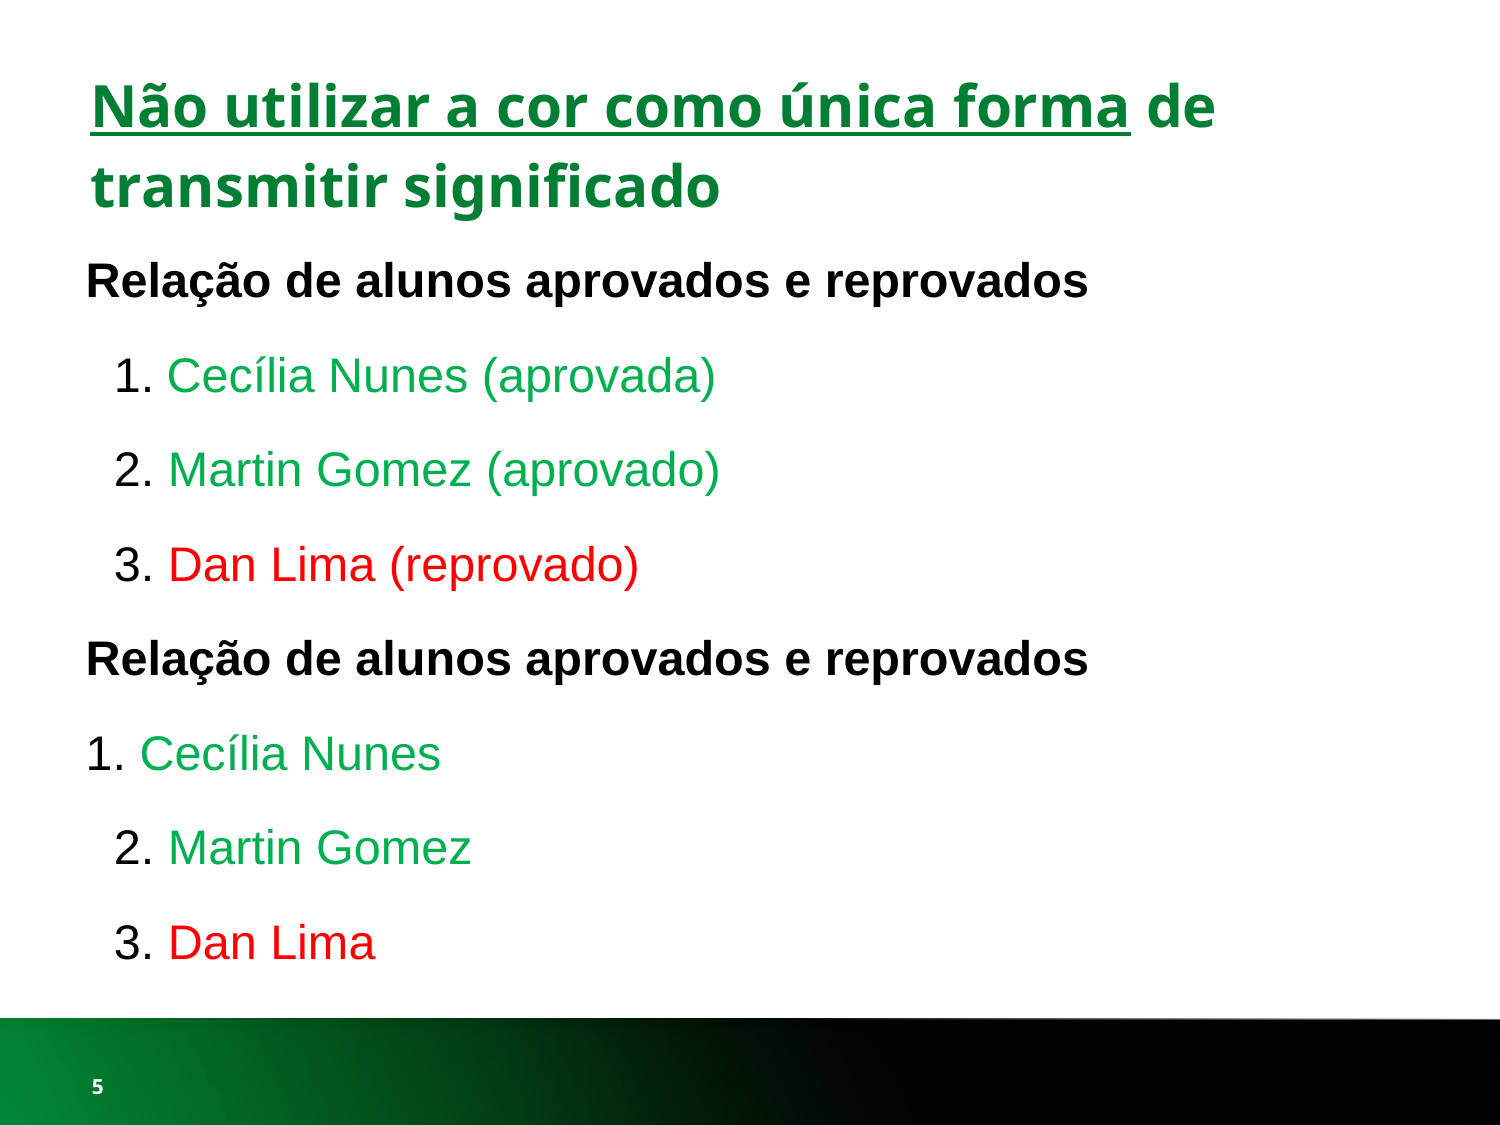

# Não utilizar a cor como única forma de transmitir significado
Relação de alunos aprovados e reprovados
1. Cecília Nunes (aprovada)
2. Martin Gomez (aprovado)
3. Dan Lima (reprovado)
Relação de alunos aprovados e reprovados
1. Cecília Nunes
2. Martin Gomez
3. Dan Lima